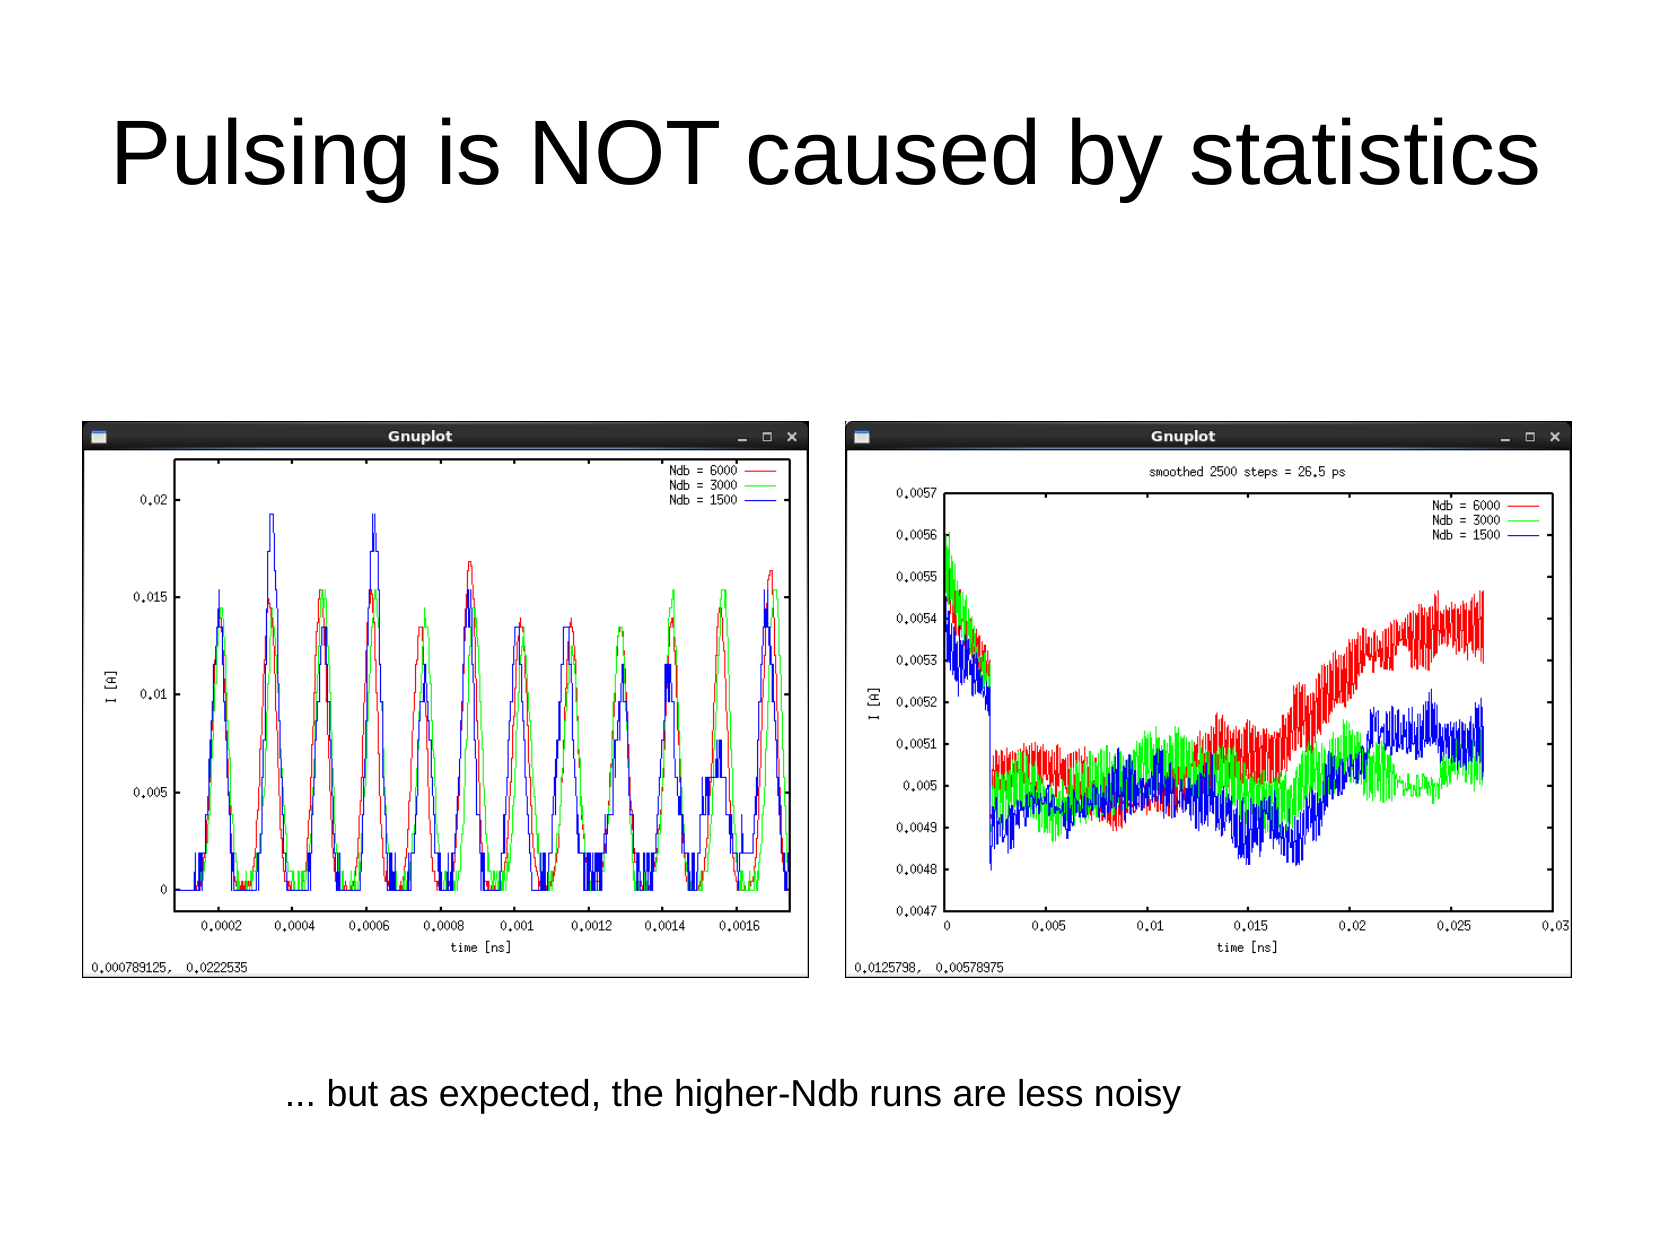

# Pulsing is NOT caused by statistics
... but as expected, the higher-Ndb runs are less noisy